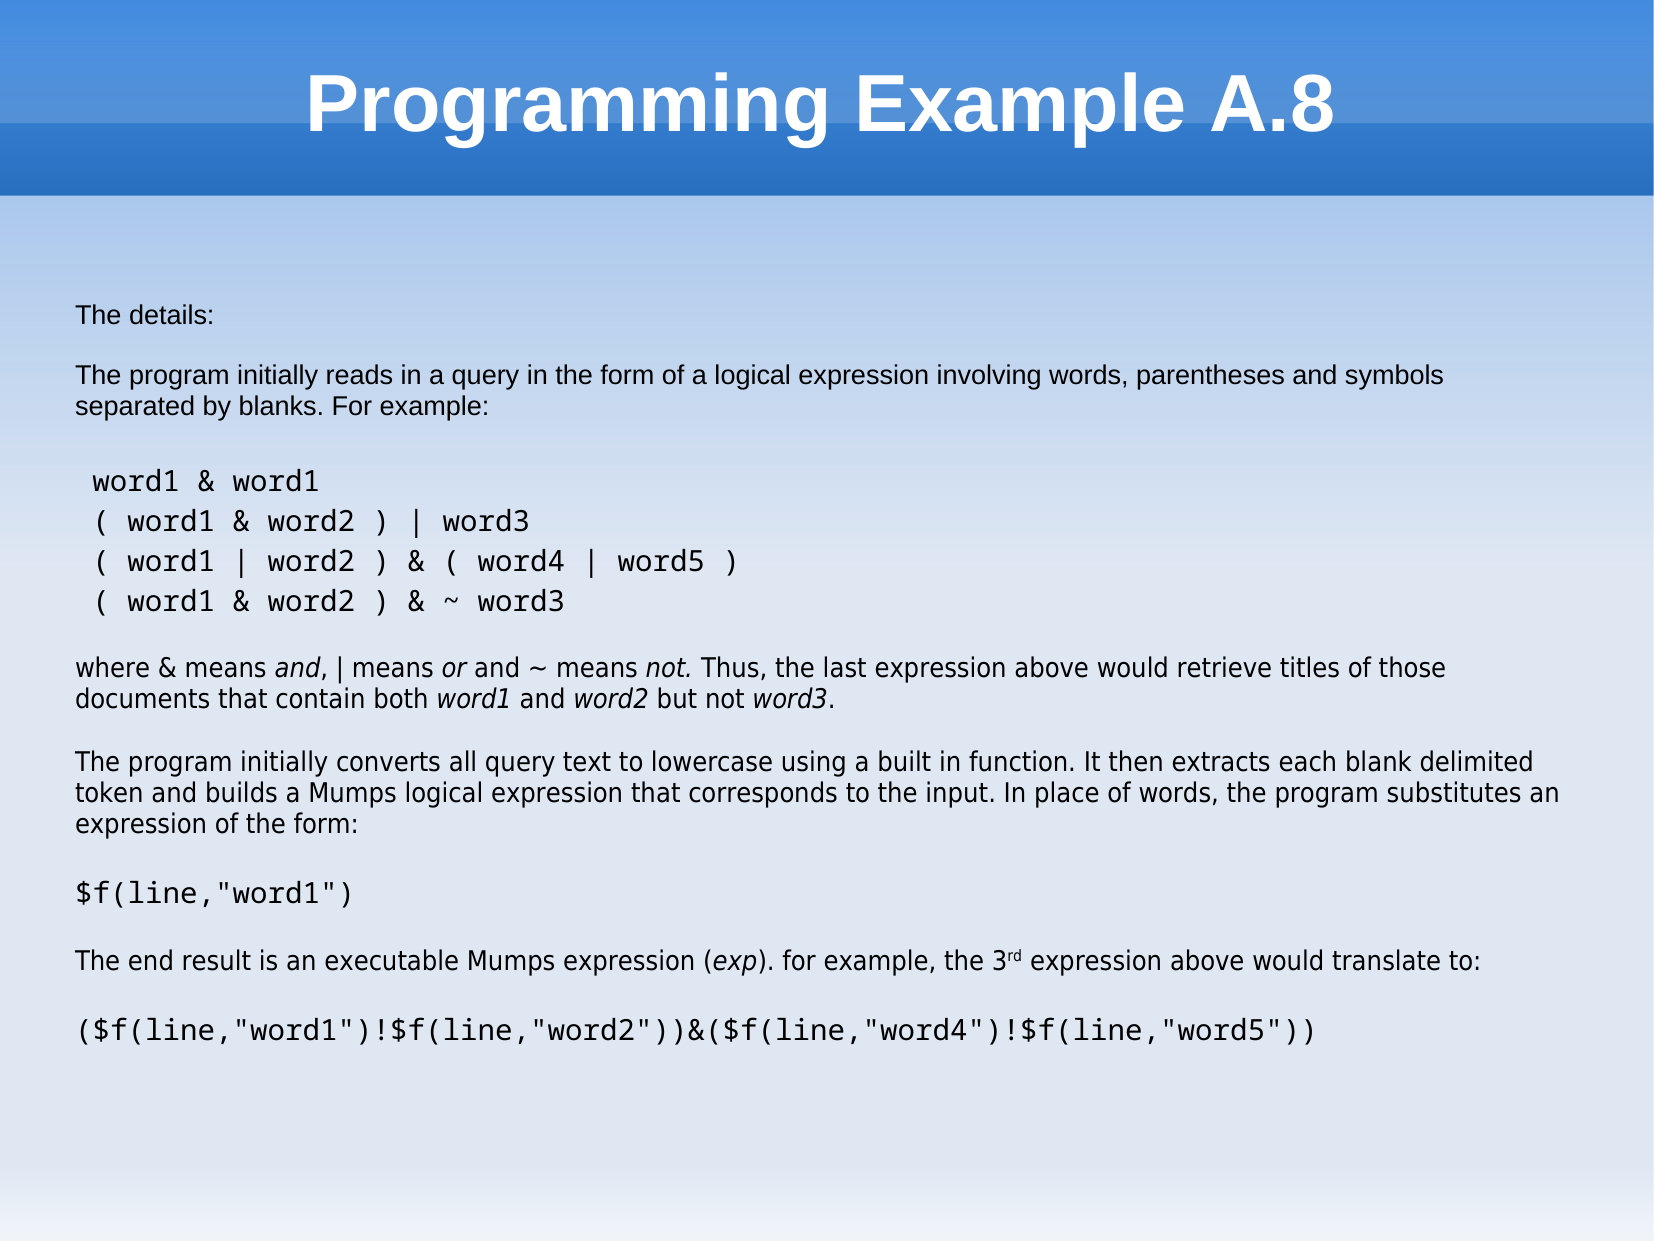

# Programming Example A.8
The details:
The program initially reads in a query in the form of a logical expression involving words, parentheses and symbols separated by blanks. For example:
 word1 & word1
 ( word1 & word2 ) | word3
 ( word1 | word2 ) & ( word4 | word5 )
 ( word1 & word2 ) & ~ word3
where & means and, | means or and ~ means not. Thus, the last expression above would retrieve titles of those documents that contain both word1 and word2 but not word3.
The program initially converts all query text to lowercase using a built in function. It then extracts each blank delimited token and builds a Mumps logical expression that corresponds to the input. In place of words, the program substitutes an expression of the form:
$f(line,"word1")
The end result is an executable Mumps expression (exp). for example, the 3rd expression above would translate to:
($f(line,"word1")!$f(line,"word2"))&($f(line,"word4")!$f(line,"word5"))